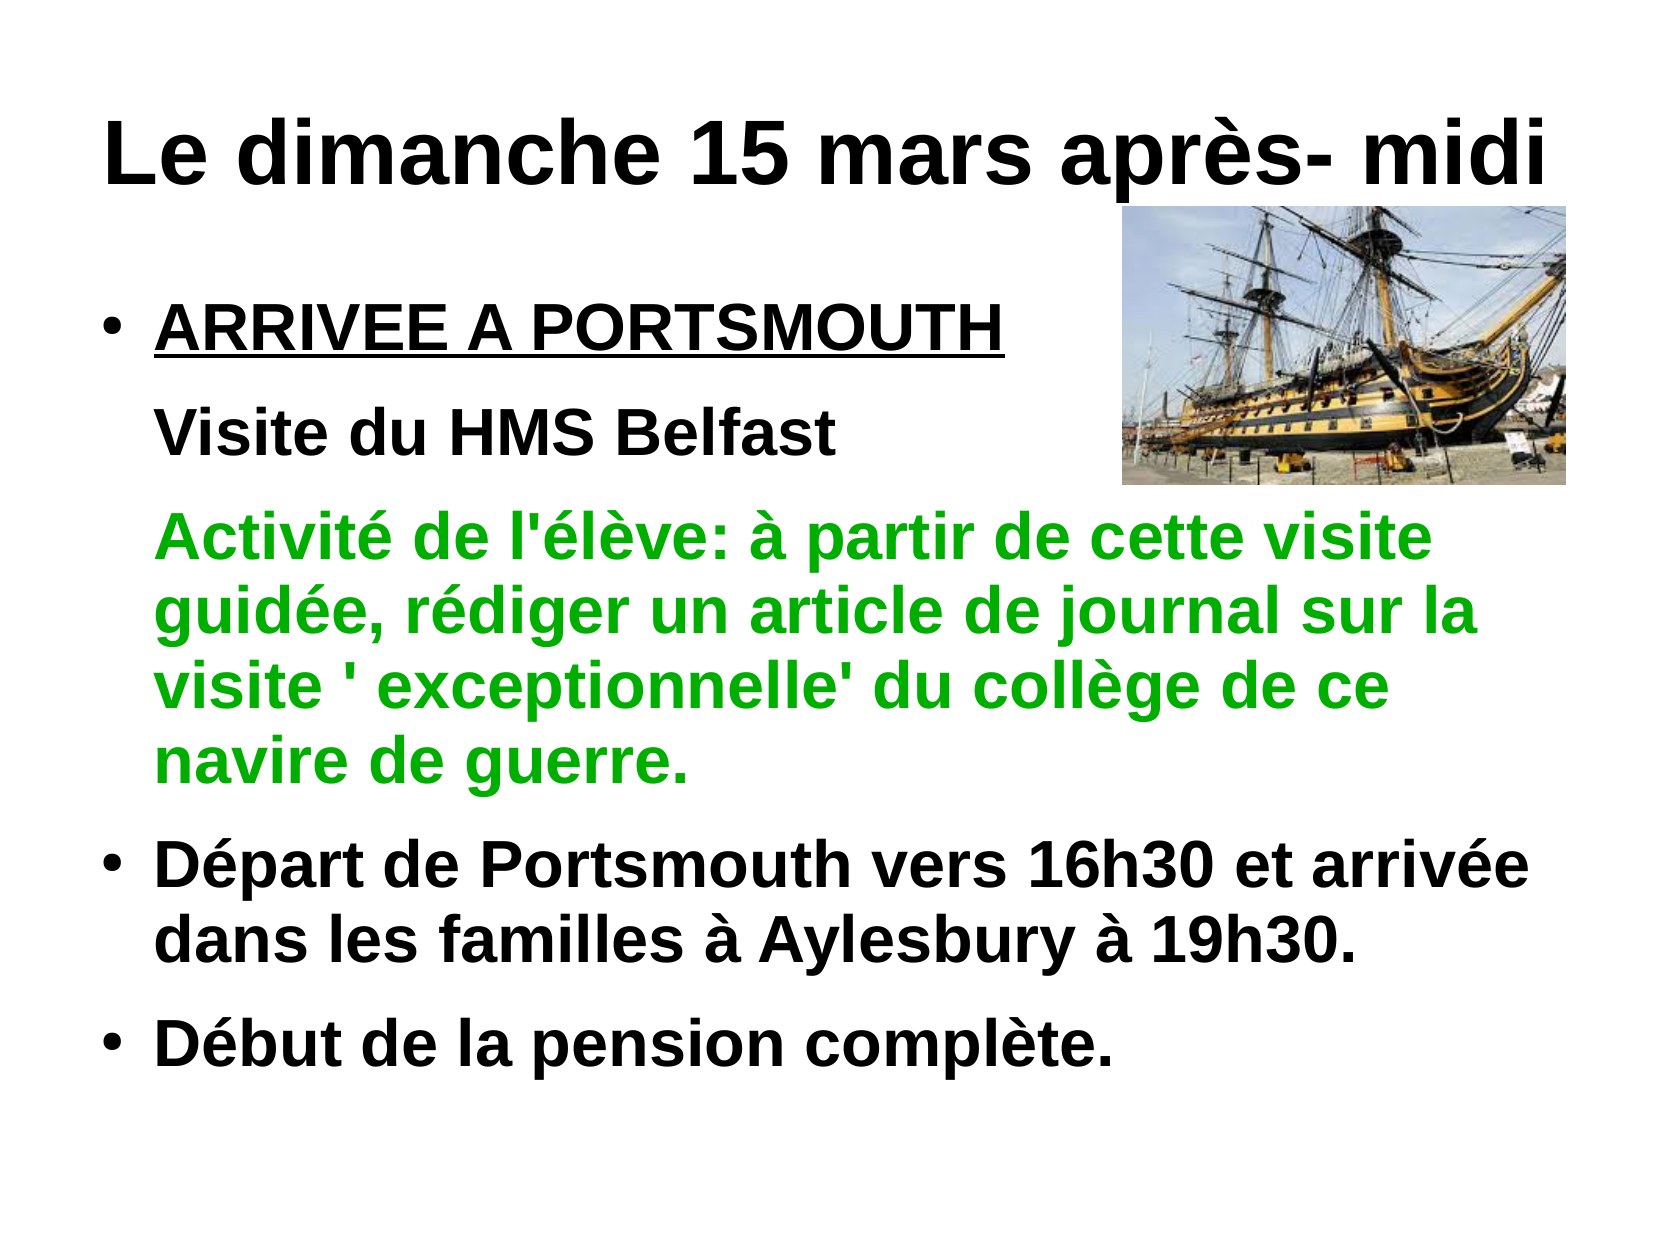

# Le dimanche 15 mars après- midi
ARRIVEE A PORTSMOUTH
Visite du HMS Belfast
Activité de l'élève: à partir de cette visite guidée, rédiger un article de journal sur la visite ' exceptionnelle' du collège de ce navire de guerre.
Départ de Portsmouth vers 16h30 et arrivée dans les familles à Aylesbury à 19h30.
Début de la pension complète.